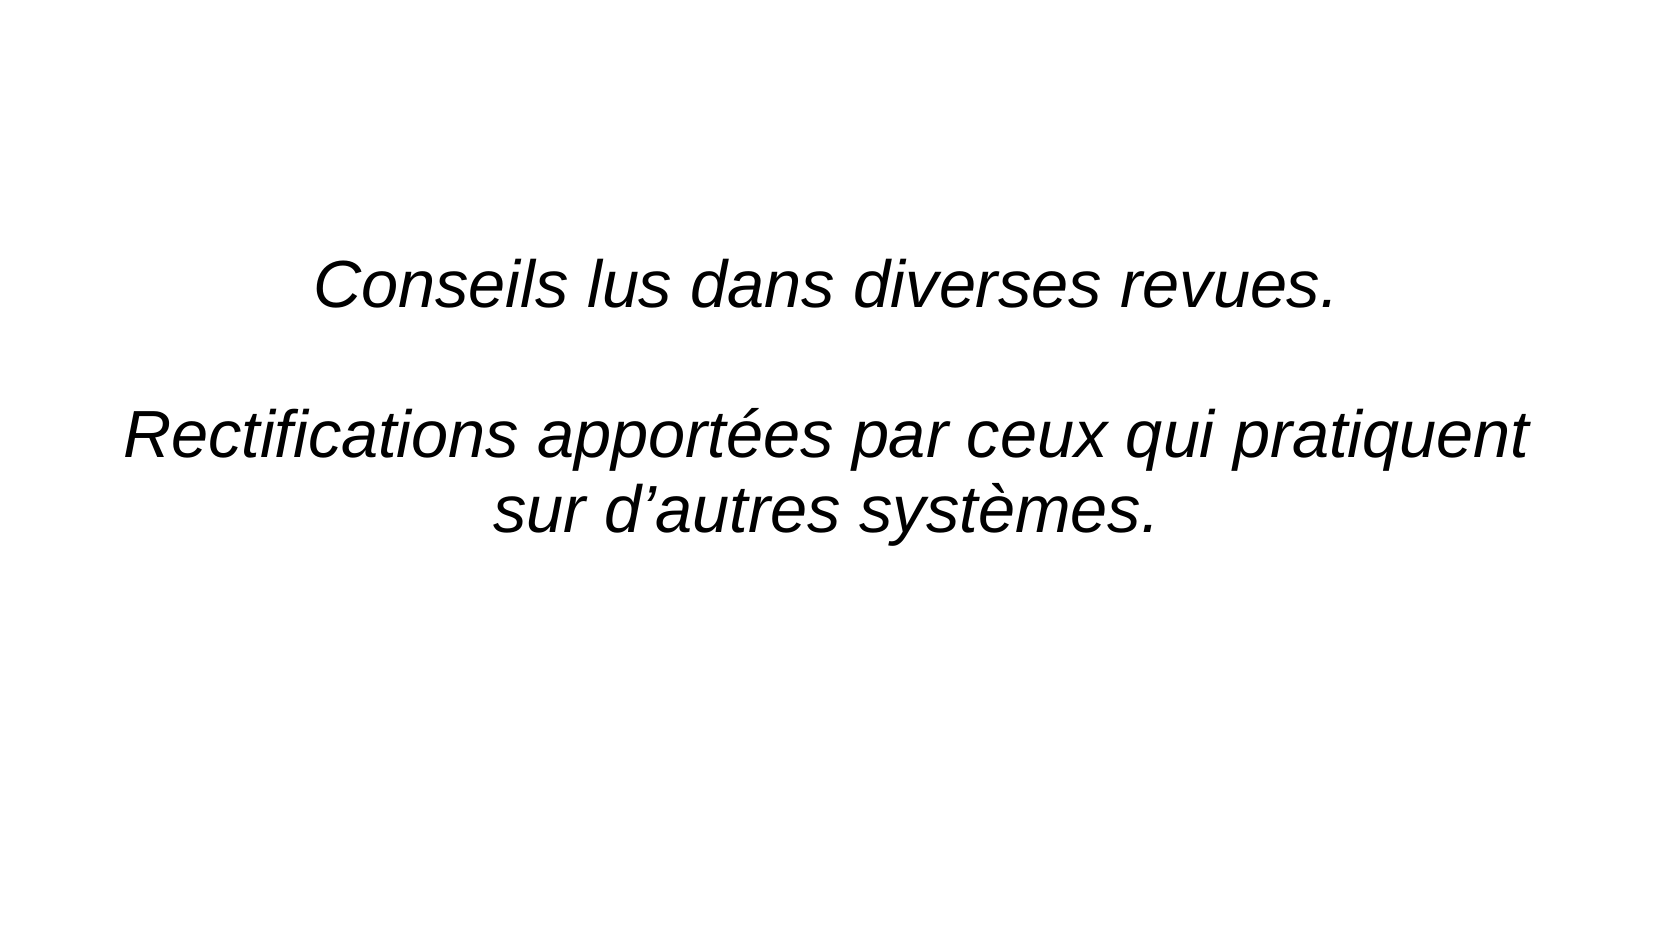

# Conseils lus dans diverses revues.
Rectifications apportées par ceux qui pratiquent sur d’autres systèmes.